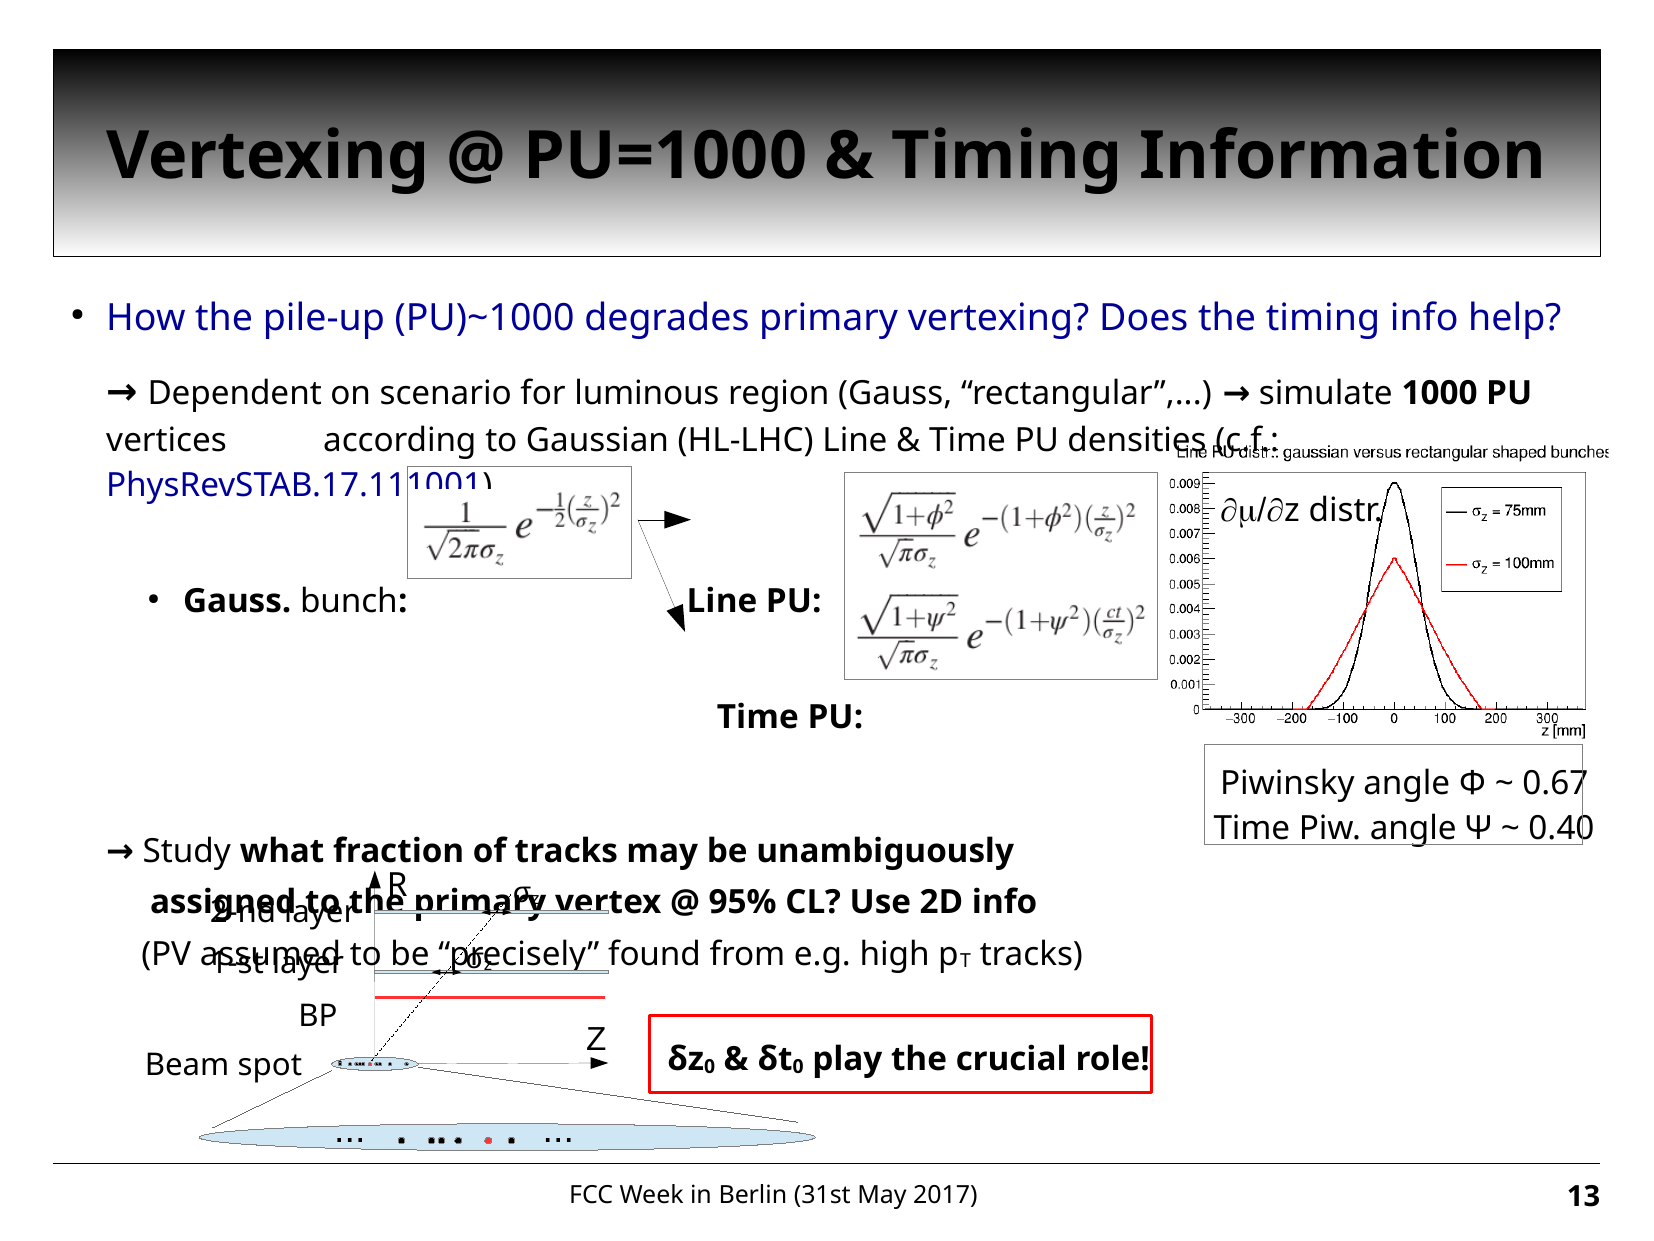

# Vertexing @ PU=1000 & Timing Information
How the pile-up (PU)~1000 degrades primary vertexing? Does the timing info help?
→ Dependent on scenario for luminous region (Gauss, “rectangular”,...) → simulate 1000 PU vertices according to Gaussian (HL-LHC) Line & Time PU densities (c.f.: PhysRevSTAB.17.111001)
Gauss. bunch: Line PU:
 Time PU:
→ Study what fraction of tracks may be unambiguously
 assigned to the primary vertex @ 95% CL? Use 2D info
 (PV assumed to be “precisely” found from e.g. high pT tracks)
∂μ/∂z distr.
Piwinsky angle Φ ~ 0.67
Time Piw. angle Ψ ~ 0.40
R
σz
2-nd layer
1-st layer
σz
BP
Z
δz0 & δt0 play the crucial role!
Beam spot
...
...
13
FCC Week in Berlin (31st May 2017)